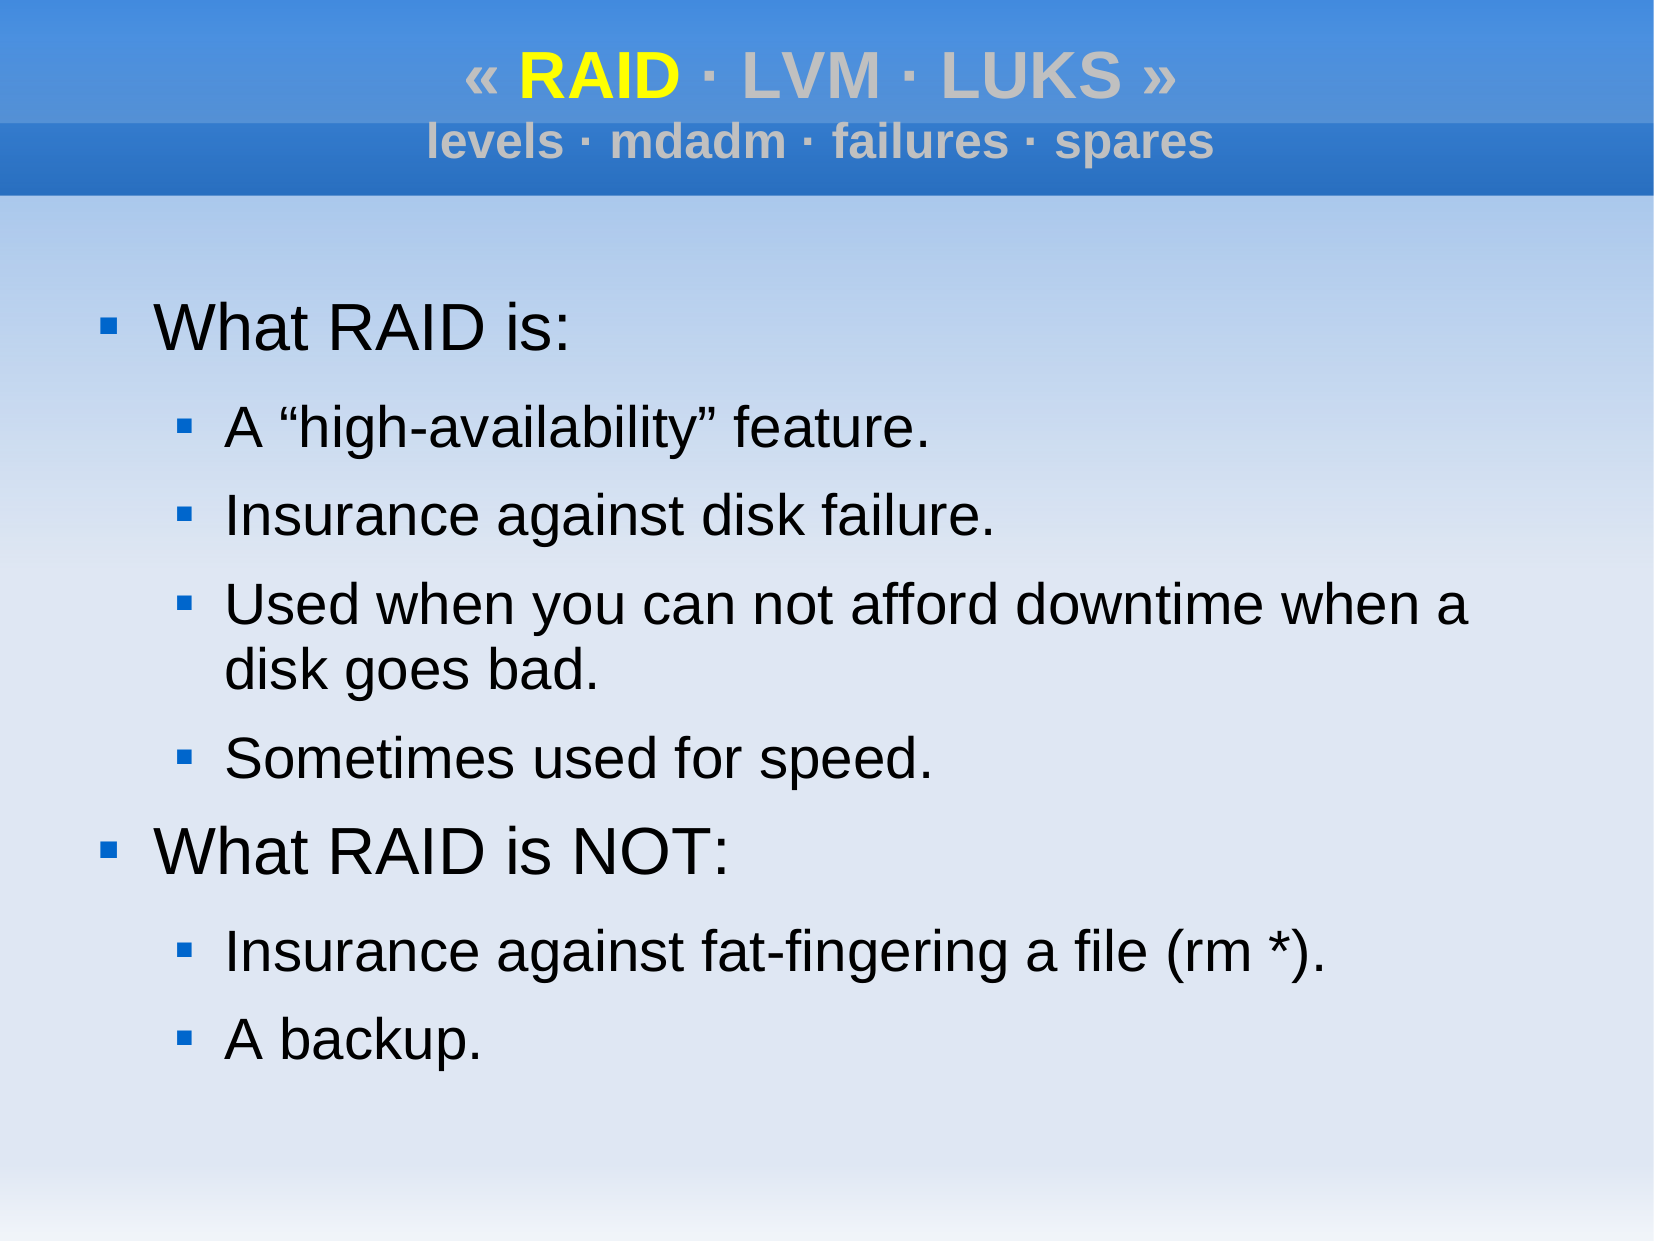

# « RAID · LVM · LUKS » levels · mdadm · failures · spares
What RAID is:
A “high-availability” feature.
Insurance against disk failure.
Used when you can not afford downtime when a disk goes bad.
Sometimes used for speed.
What RAID is NOT:
Insurance against fat-fingering a file (rm *).
A backup.